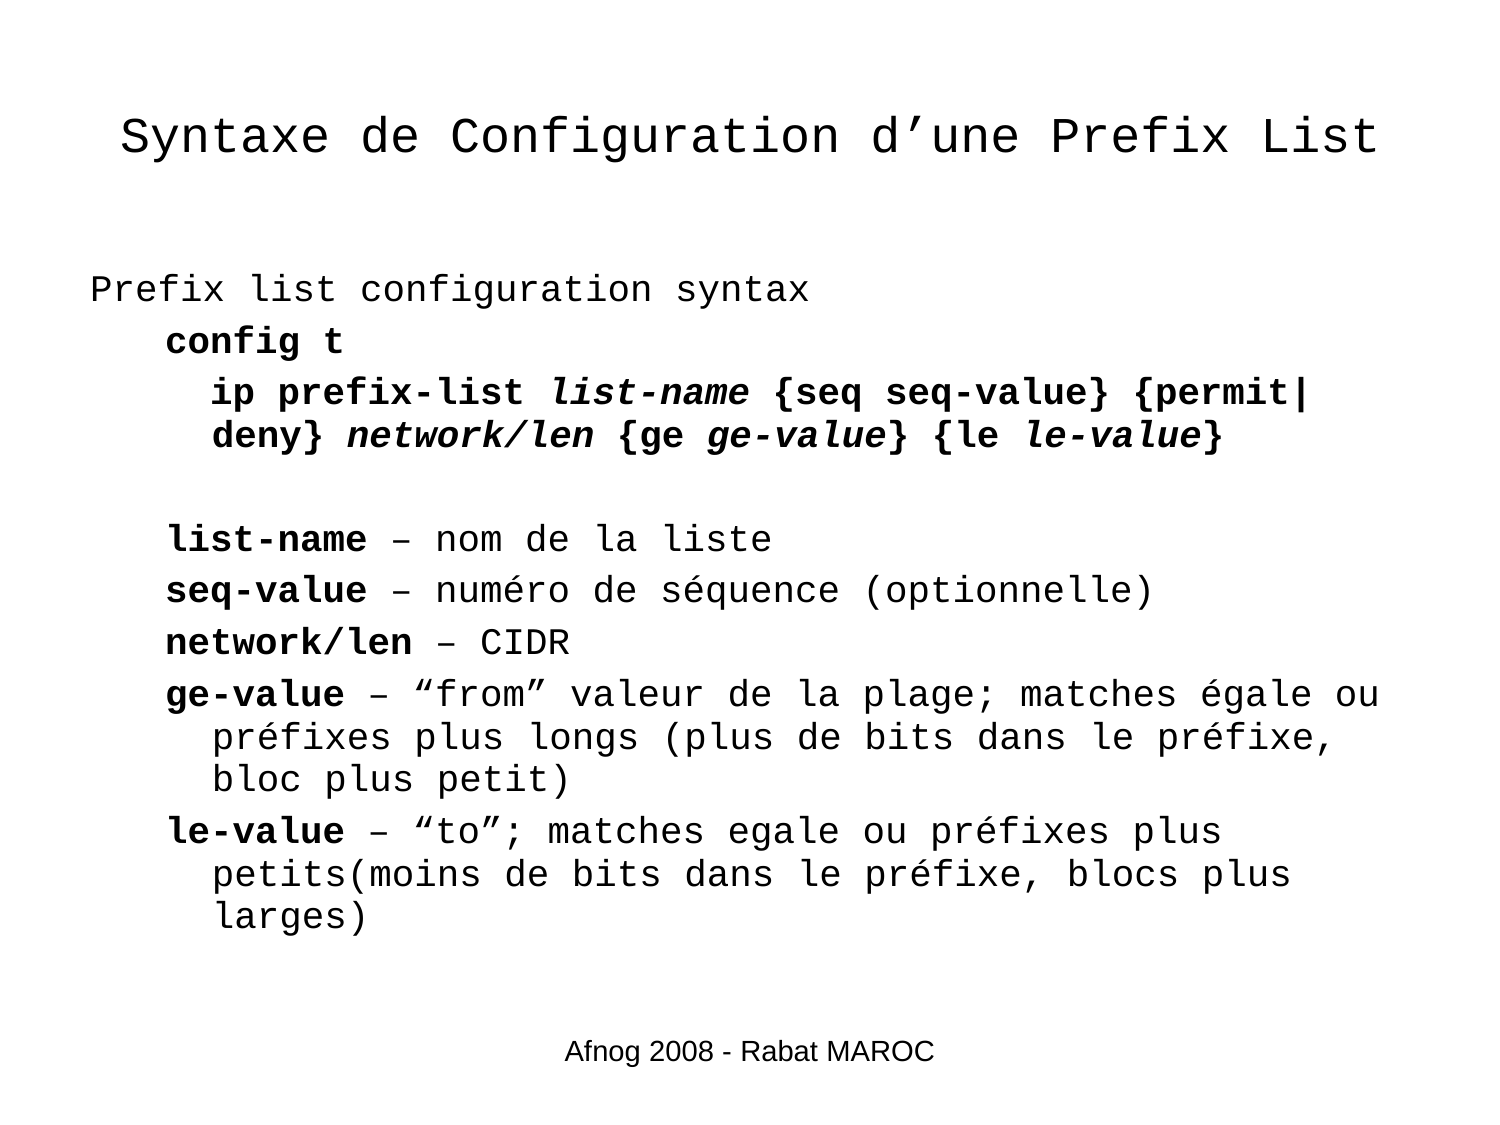

# Syntaxe de Configuration d’une Prefix List
Prefix list configuration syntax
config t
 ip prefix-list list-name {seq seq-value} {permit|deny} network/len {ge ge-value} {le le-value}
list-name – nom de la liste
seq-value – numéro de séquence (optionnelle)
network/len – CIDR
ge-value – “from” valeur de la plage; matches égale ou préfixes plus longs (plus de bits dans le préfixe, bloc plus petit)
le-value – “to”; matches egale ou préfixes plus petits(moins de bits dans le préfixe, blocs plus larges)
Afnog 2008 - Rabat MAROC